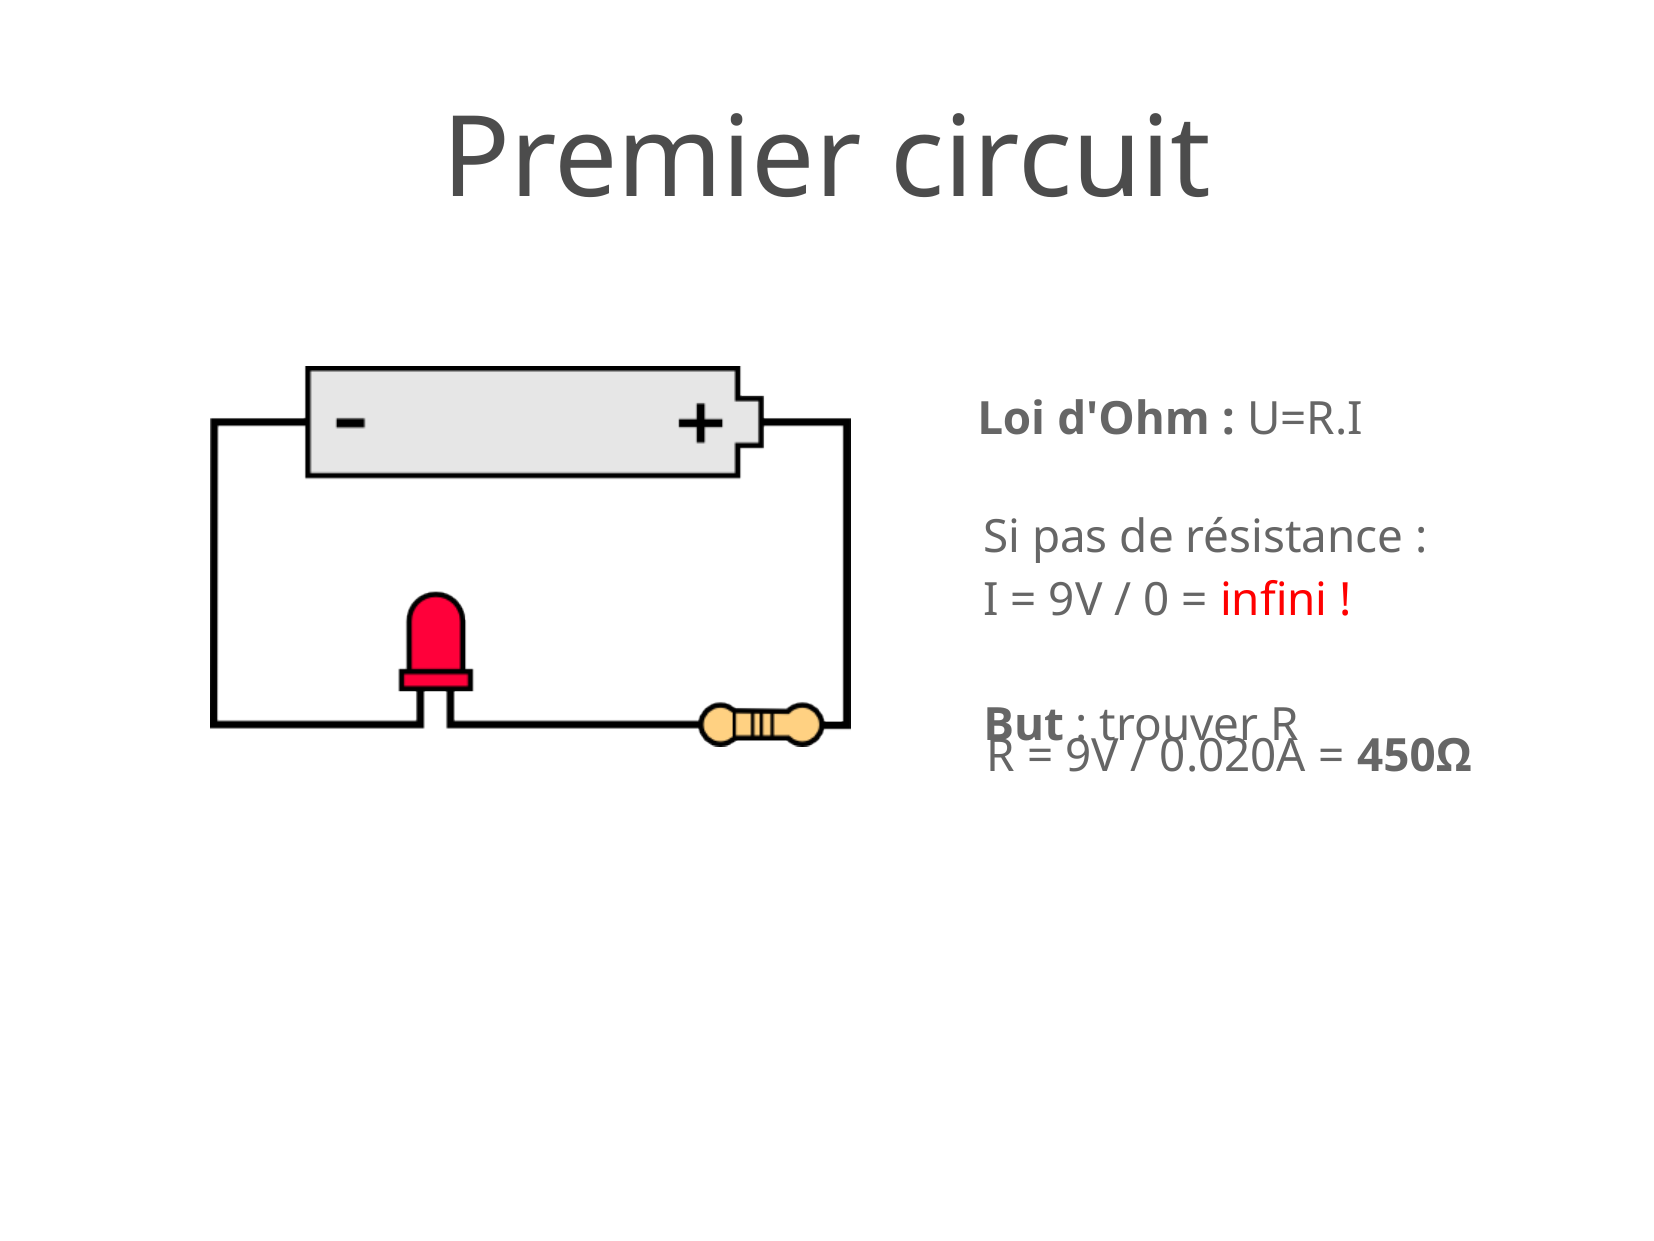

# Premier circuit
Loi d'Ohm : U=R.I
Si pas de résistance :
I = 9V / 0 = infini !
But : trouver R
R = 9V / 0.020A = 450Ω